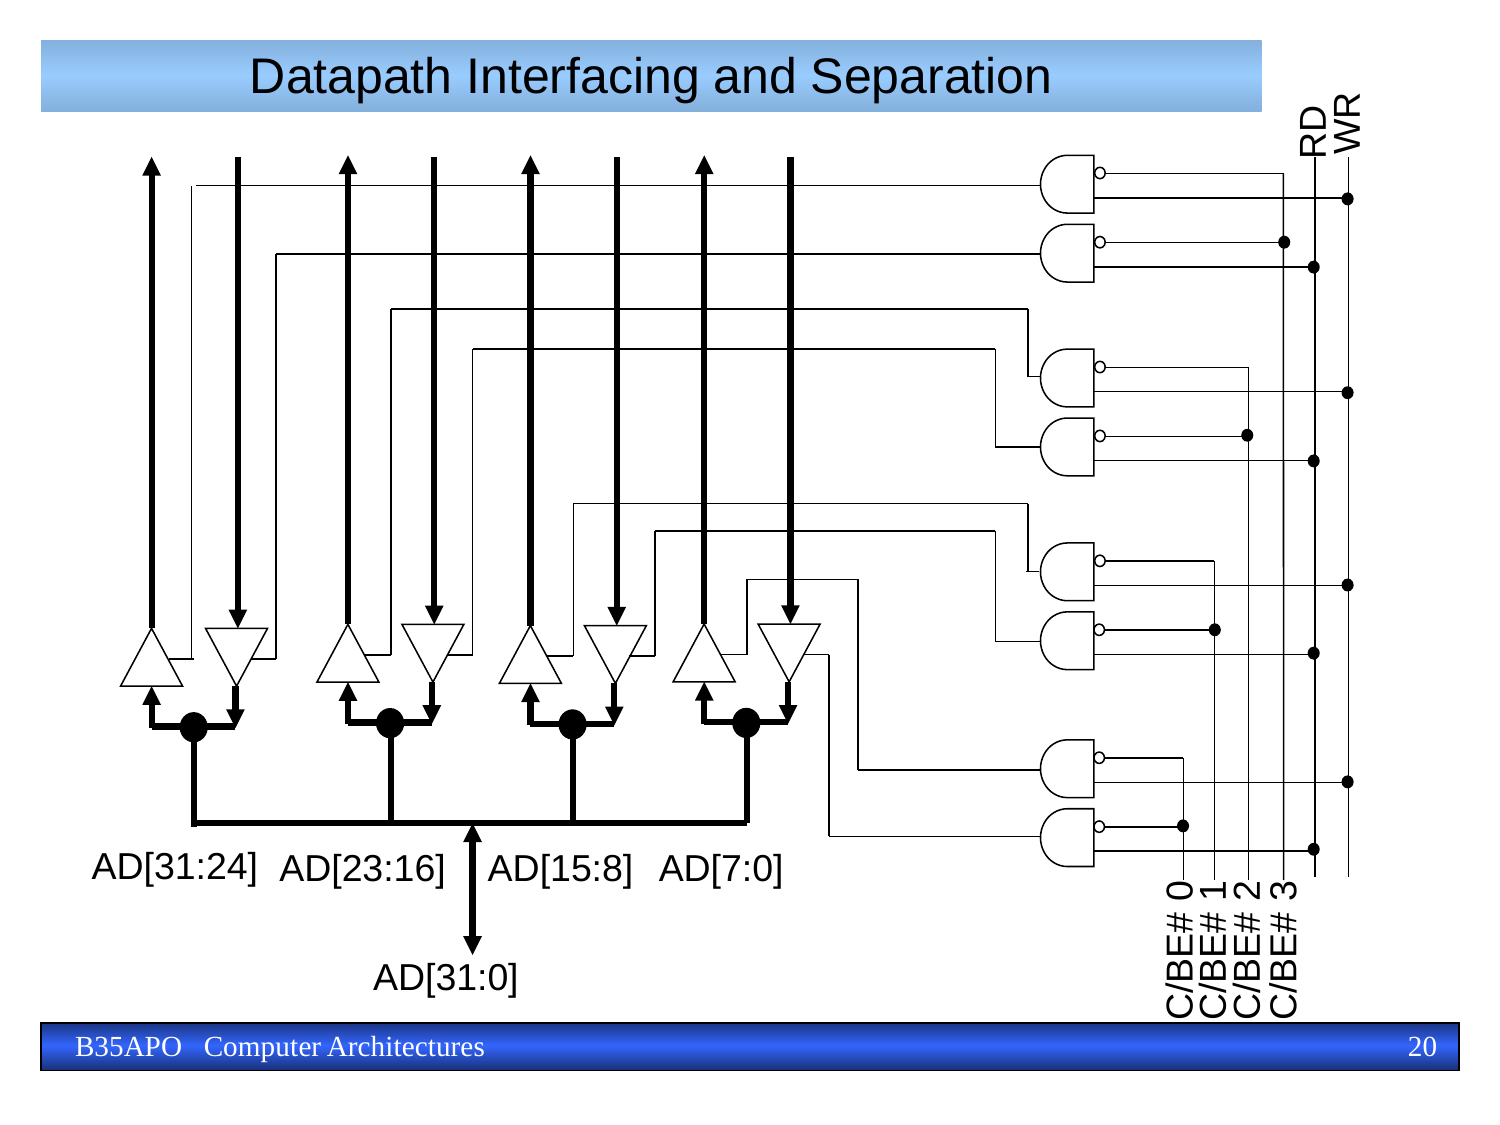

WR
RD
AD[31:24]
AD[23:16]
AD[15:8]
AD[7:0]
C/BE# 0
C/BE# 1
C/BE# 2
C/BE# 3
AD[31:0]
# Datapath Interfacing and Separation
B35APO Computer Architectures
20